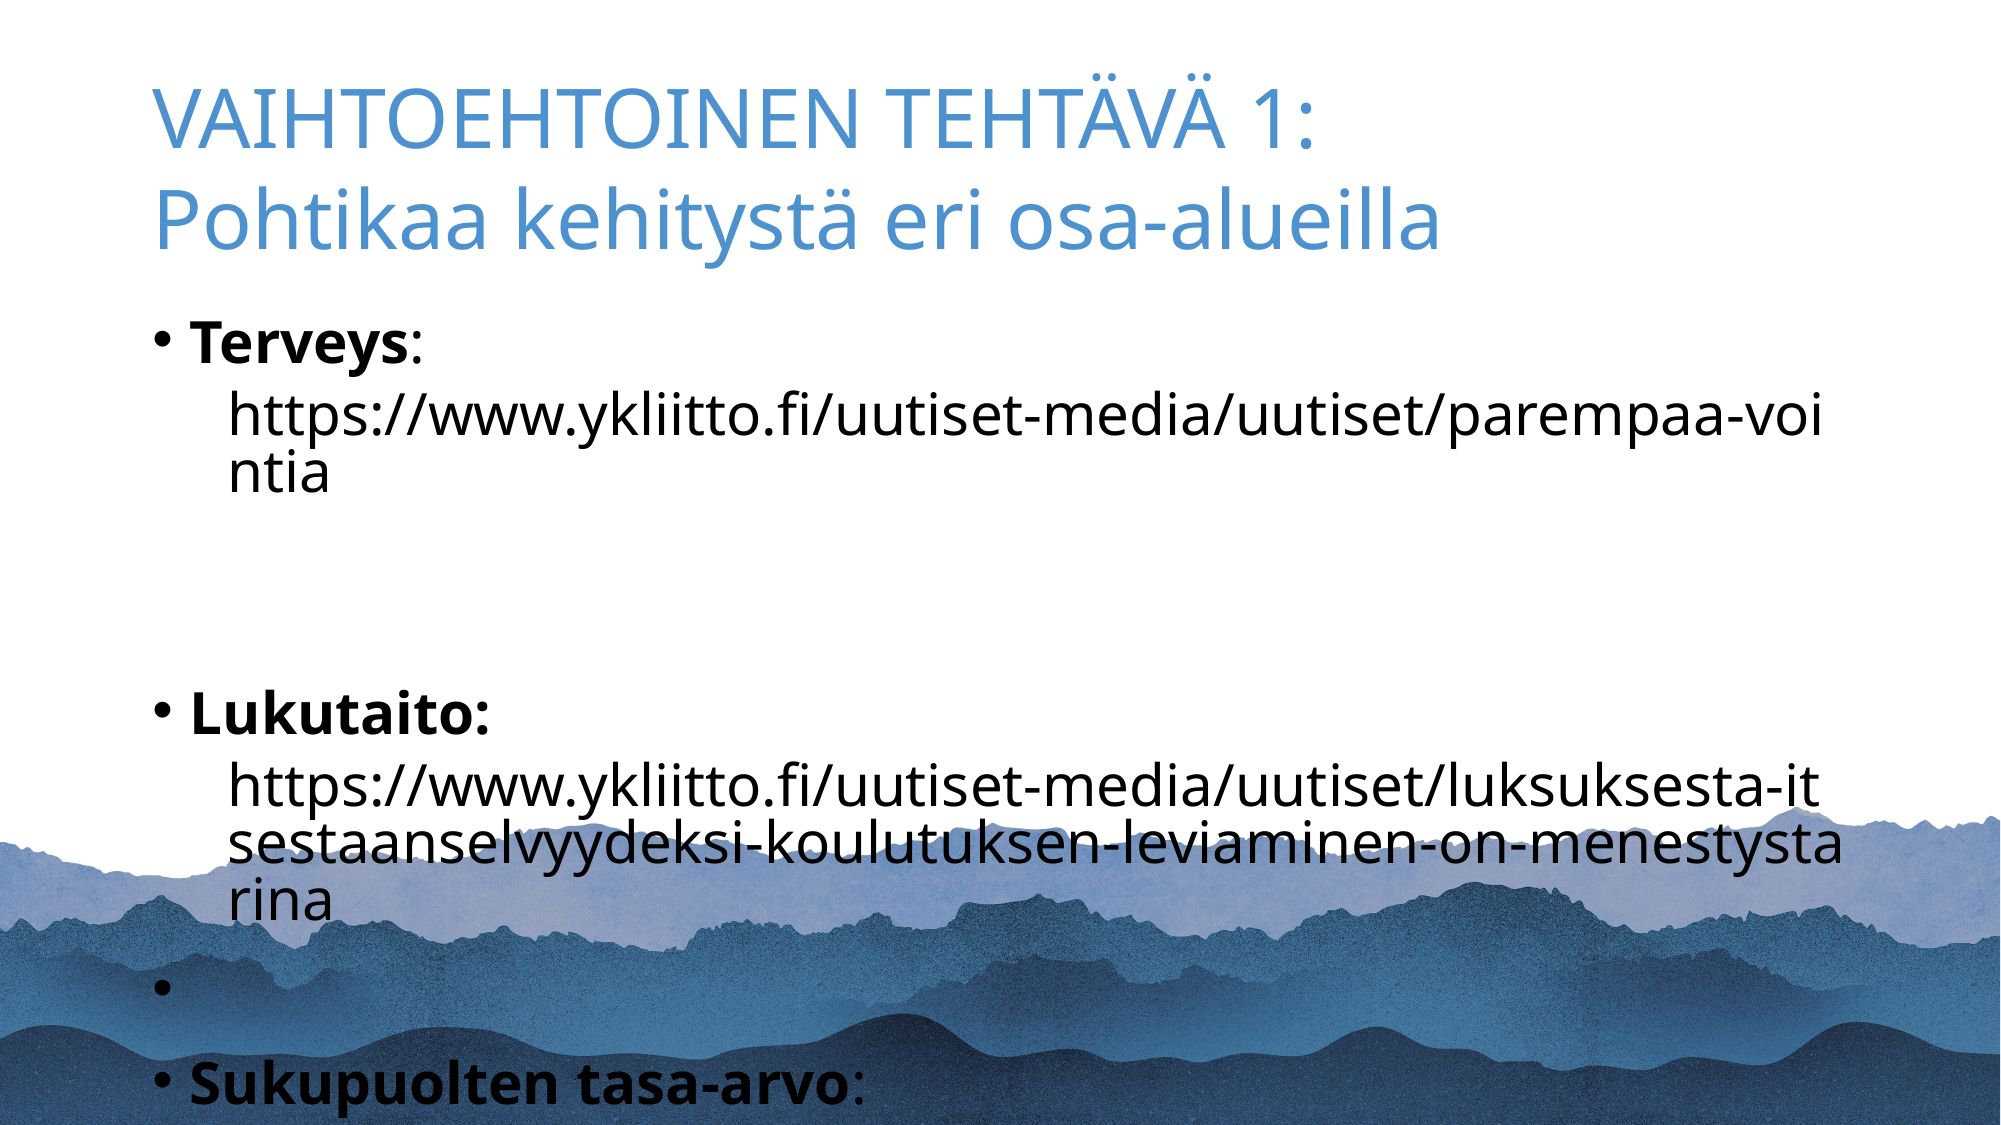

# VAIHTOEHTOINEN TEHTÄVÄ 1: Pohtikaa kehitystä eri osa-alueilla
Terveys: https://www.ykliitto.fi/uutiset-media/uutiset/parempaa-vointia
Lukutaito: https://www.ykliitto.fi/uutiset-media/uutiset/luksuksesta-itsestaanselvyydeksi-koulutuksen-leviaminen-on-menestystarina
Sukupuolten tasa-arvo: